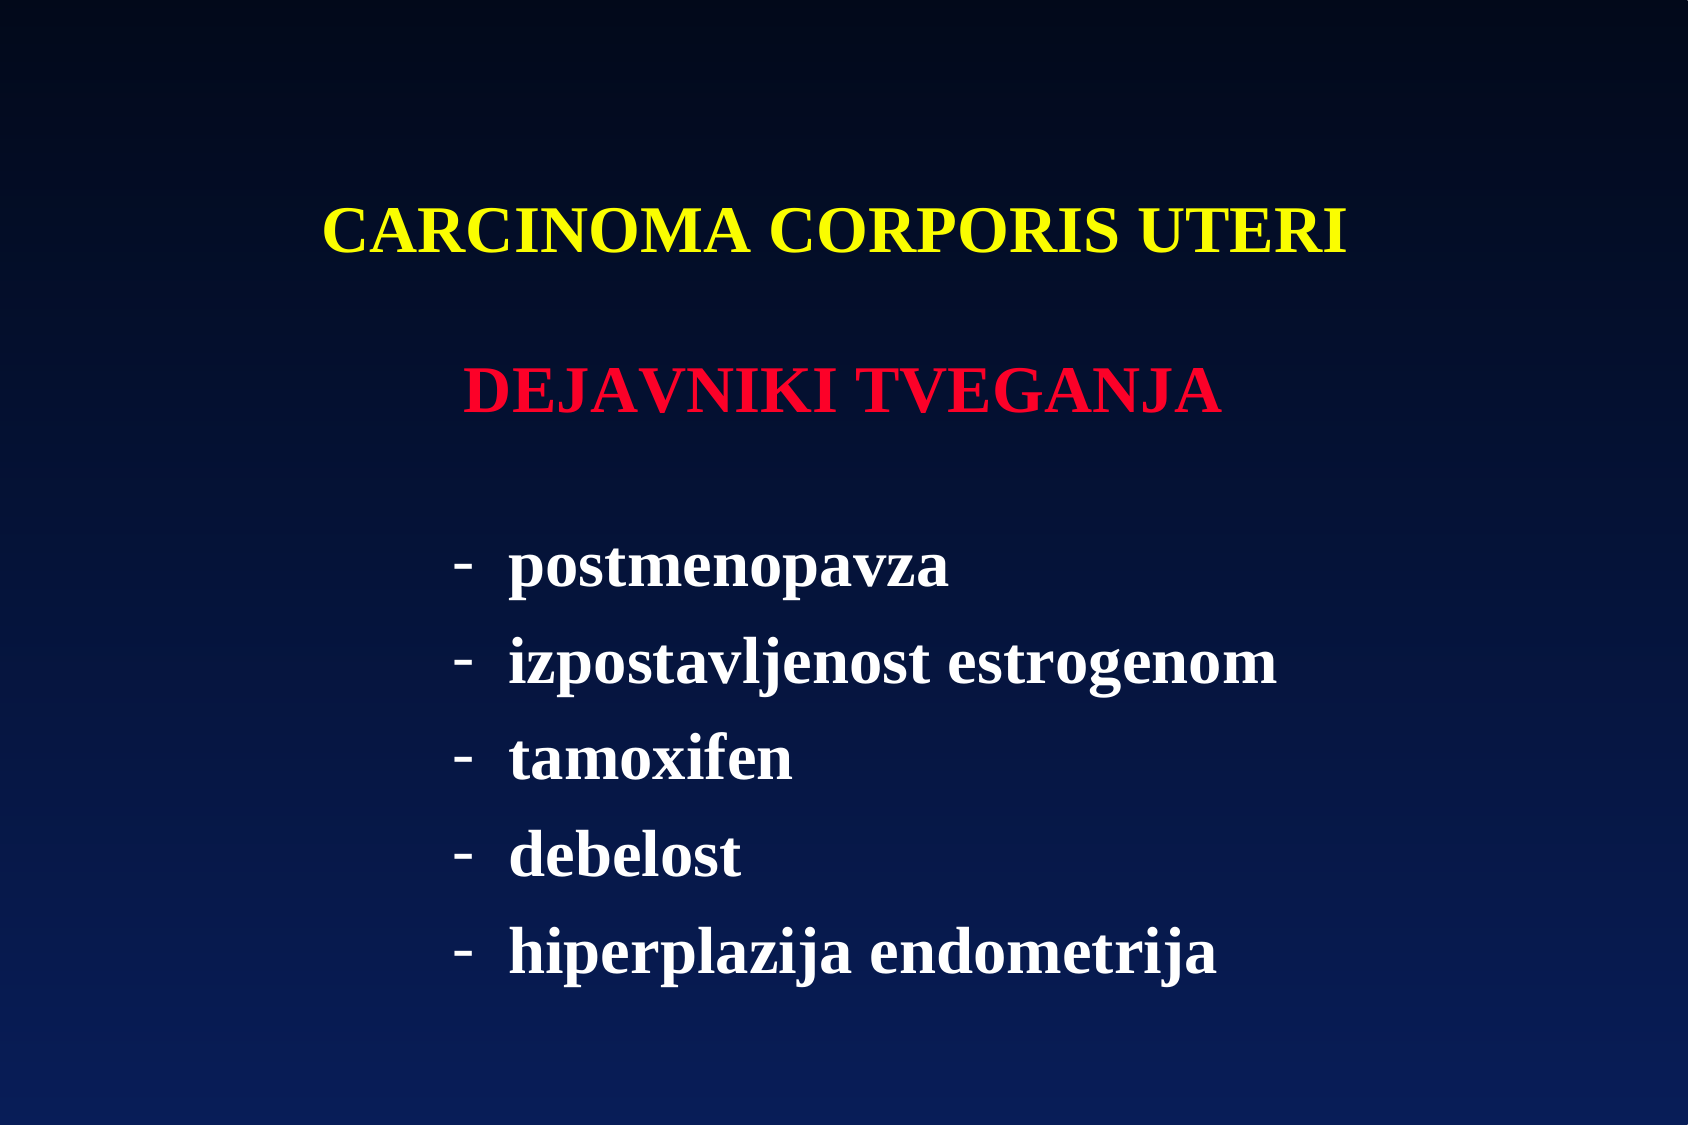

# CARCINOMA CORPORIS UTERI DEJAVNIKI TVEGANJA
postmenopavza
izpostavljenost estrogenom
tamoxifen
debelost
hiperplazija endometrija